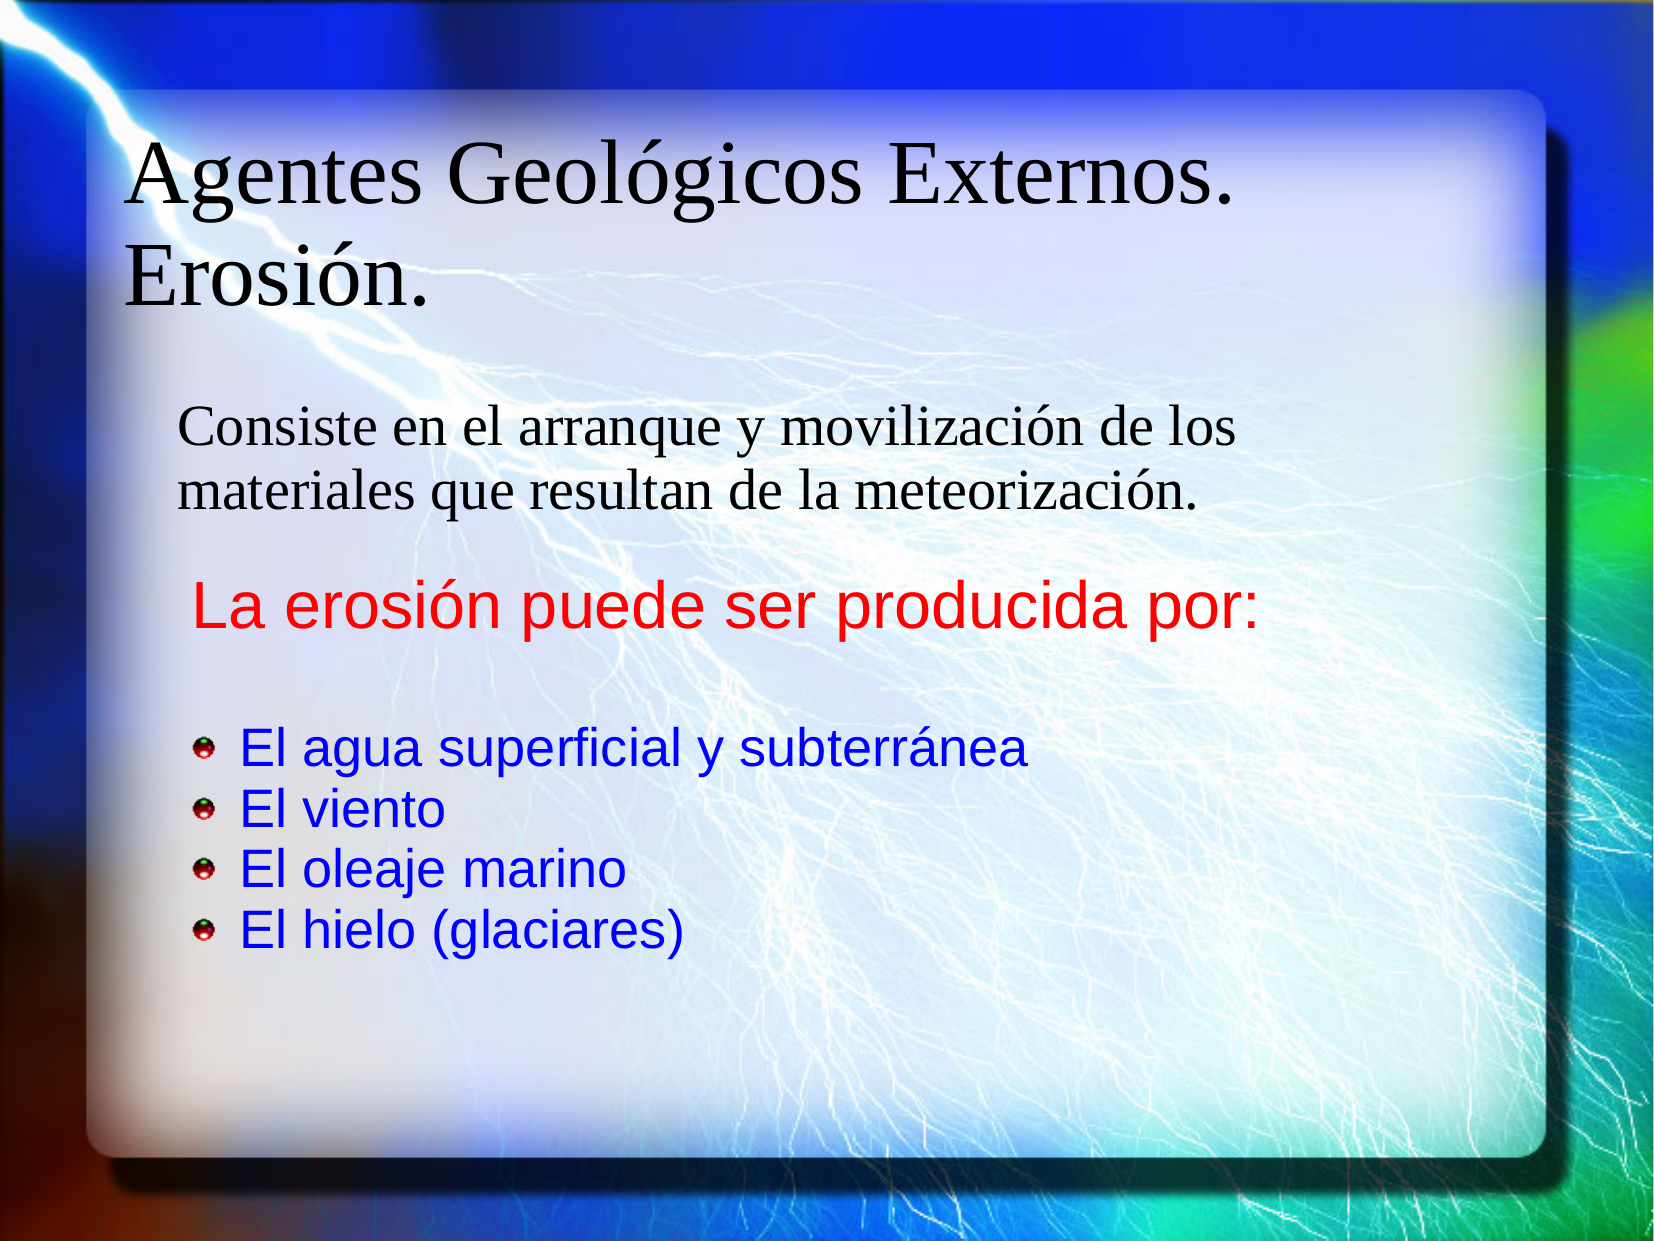

# Agentes Geológicos Externos. Erosión.
Consiste en el arranque y movilización de los materiales que resultan de la meteorización.
La erosión puede ser producida por:
El agua superficial y subterránea
El viento
El oleaje marino
El hielo (glaciares)